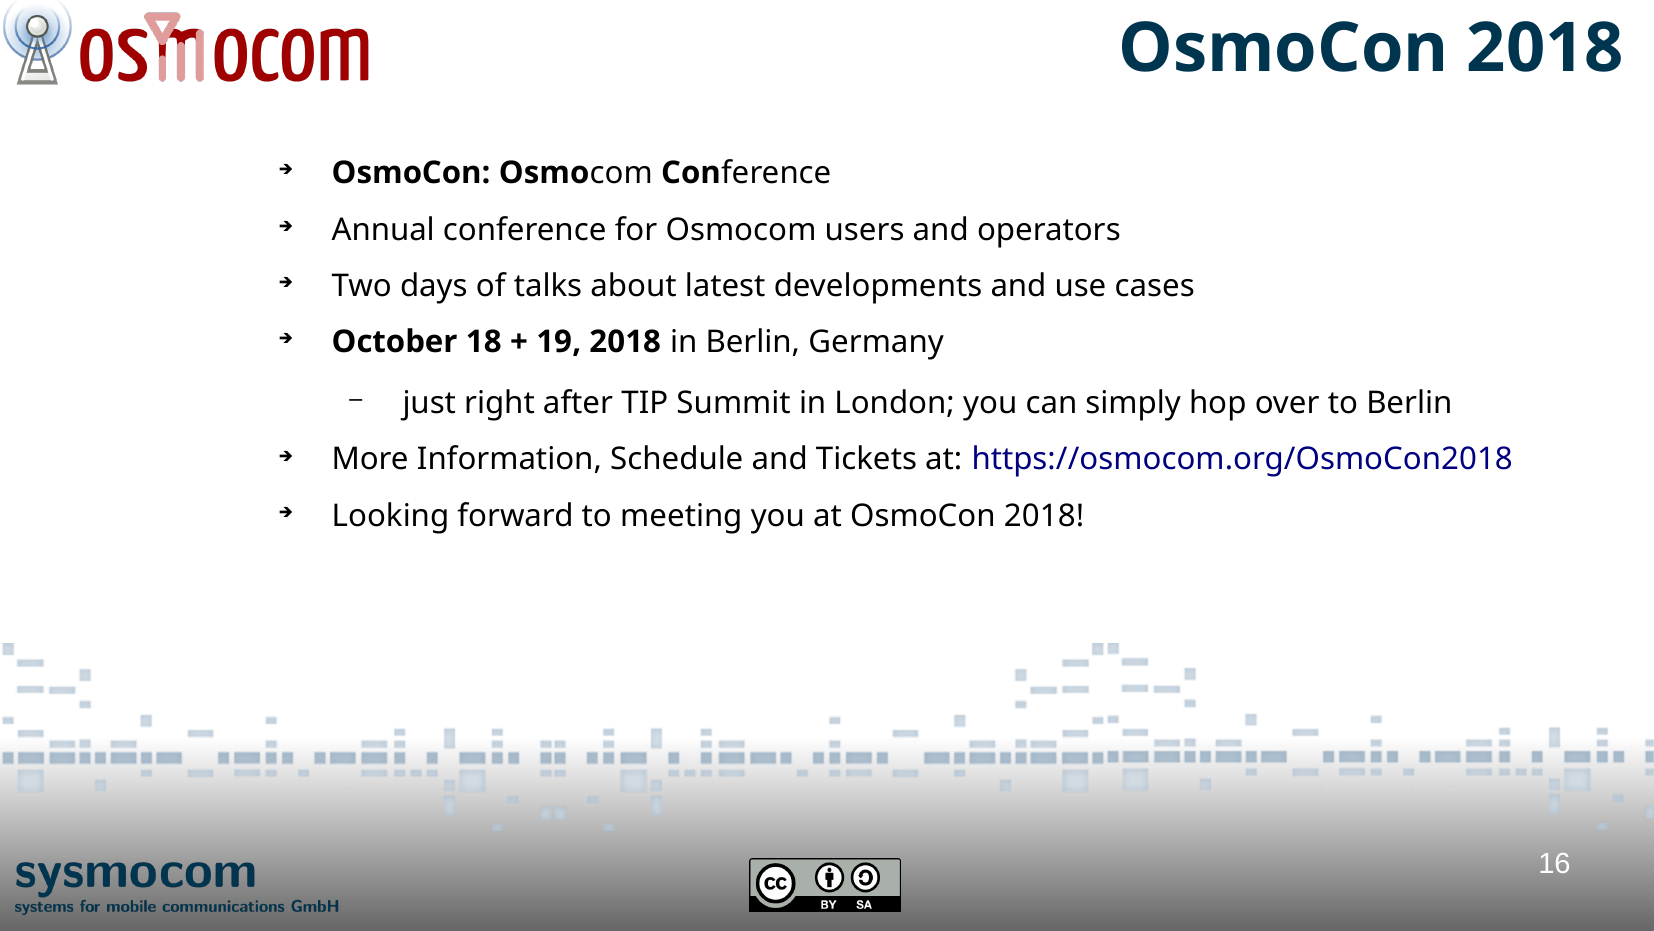

# OsmoCon 2018
OsmoCon: Osmocom Conference
Annual conference for Osmocom users and operators
Two days of talks about latest developments and use cases
October 18 + 19, 2018 in Berlin, Germany
just right after TIP Summit in London; you can simply hop over to Berlin
More Information, Schedule and Tickets at: https://osmocom.org/OsmoCon2018
Looking forward to meeting you at OsmoCon 2018!
16